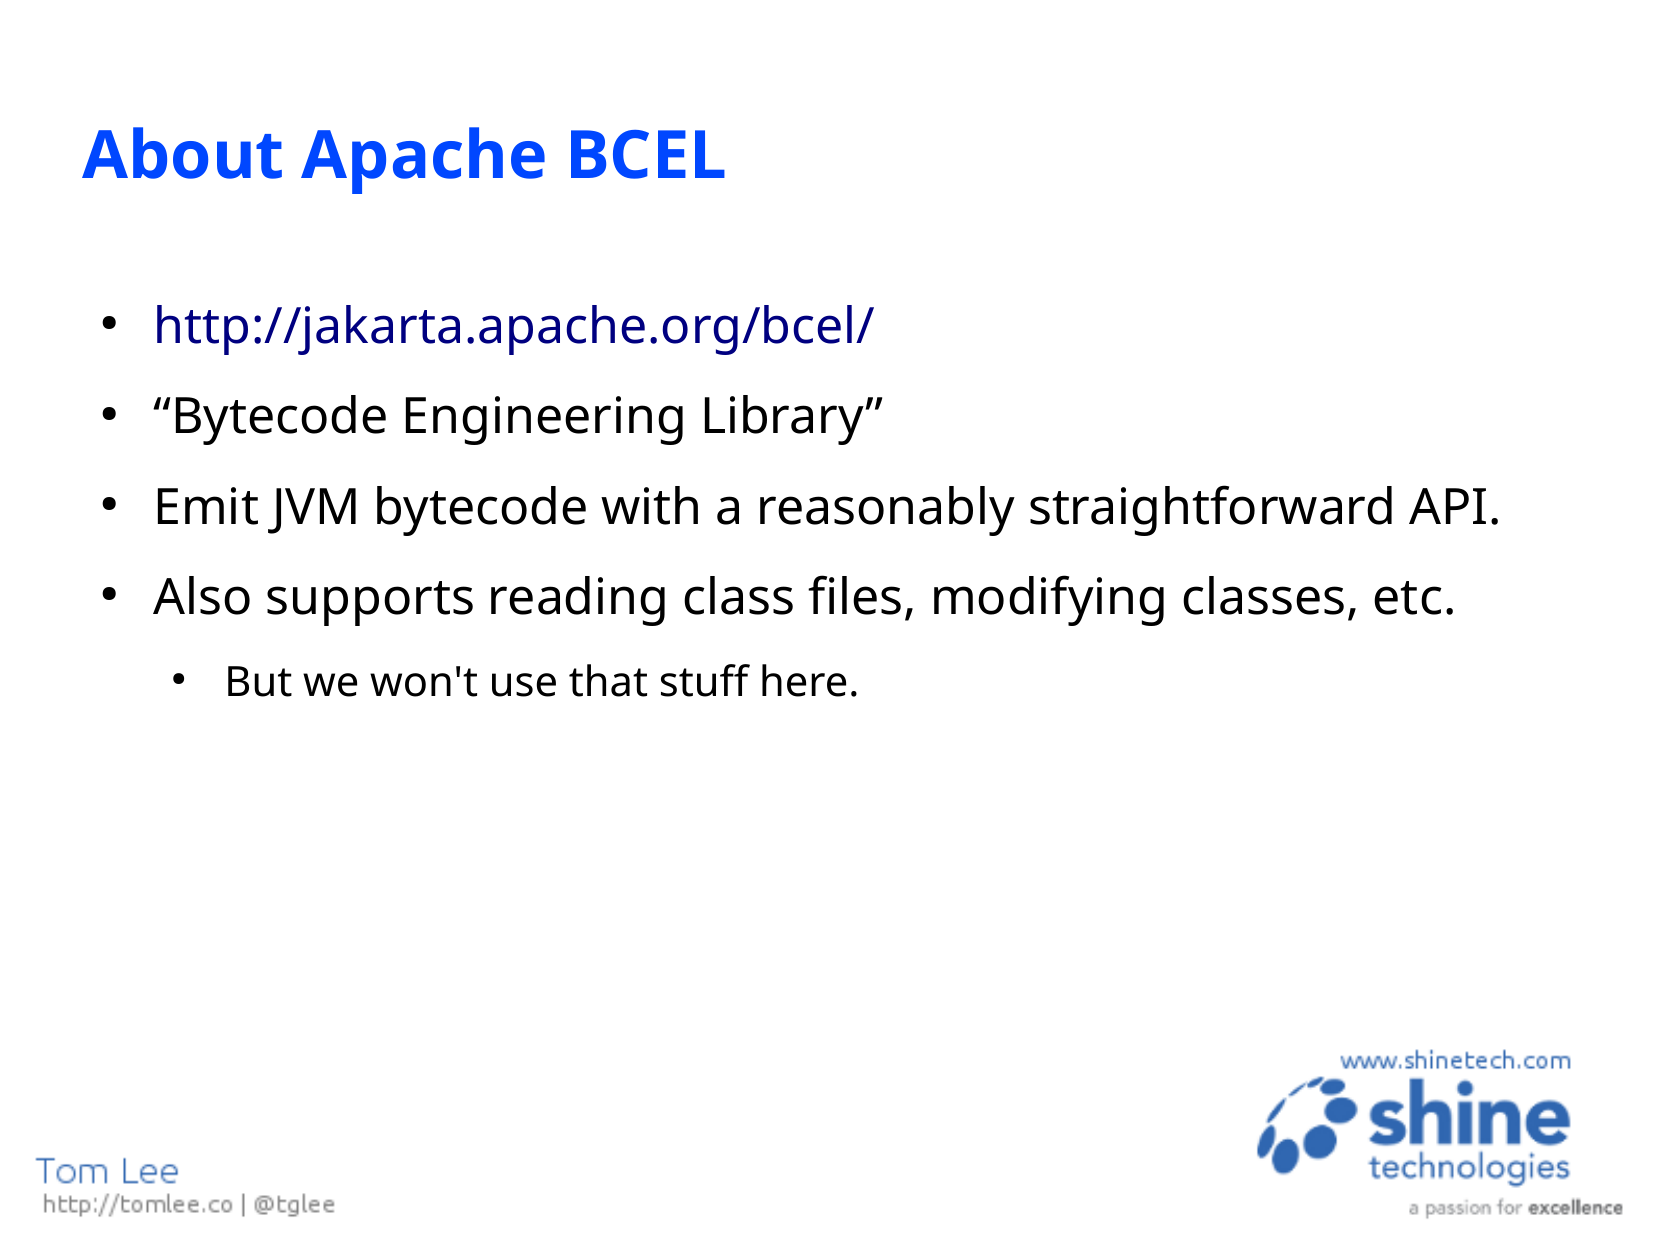

# About Apache BCEL
http://jakarta.apache.org/bcel/
“Bytecode Engineering Library”
Emit JVM bytecode with a reasonably straightforward API.
Also supports reading class files, modifying classes, etc.
But we won't use that stuff here.